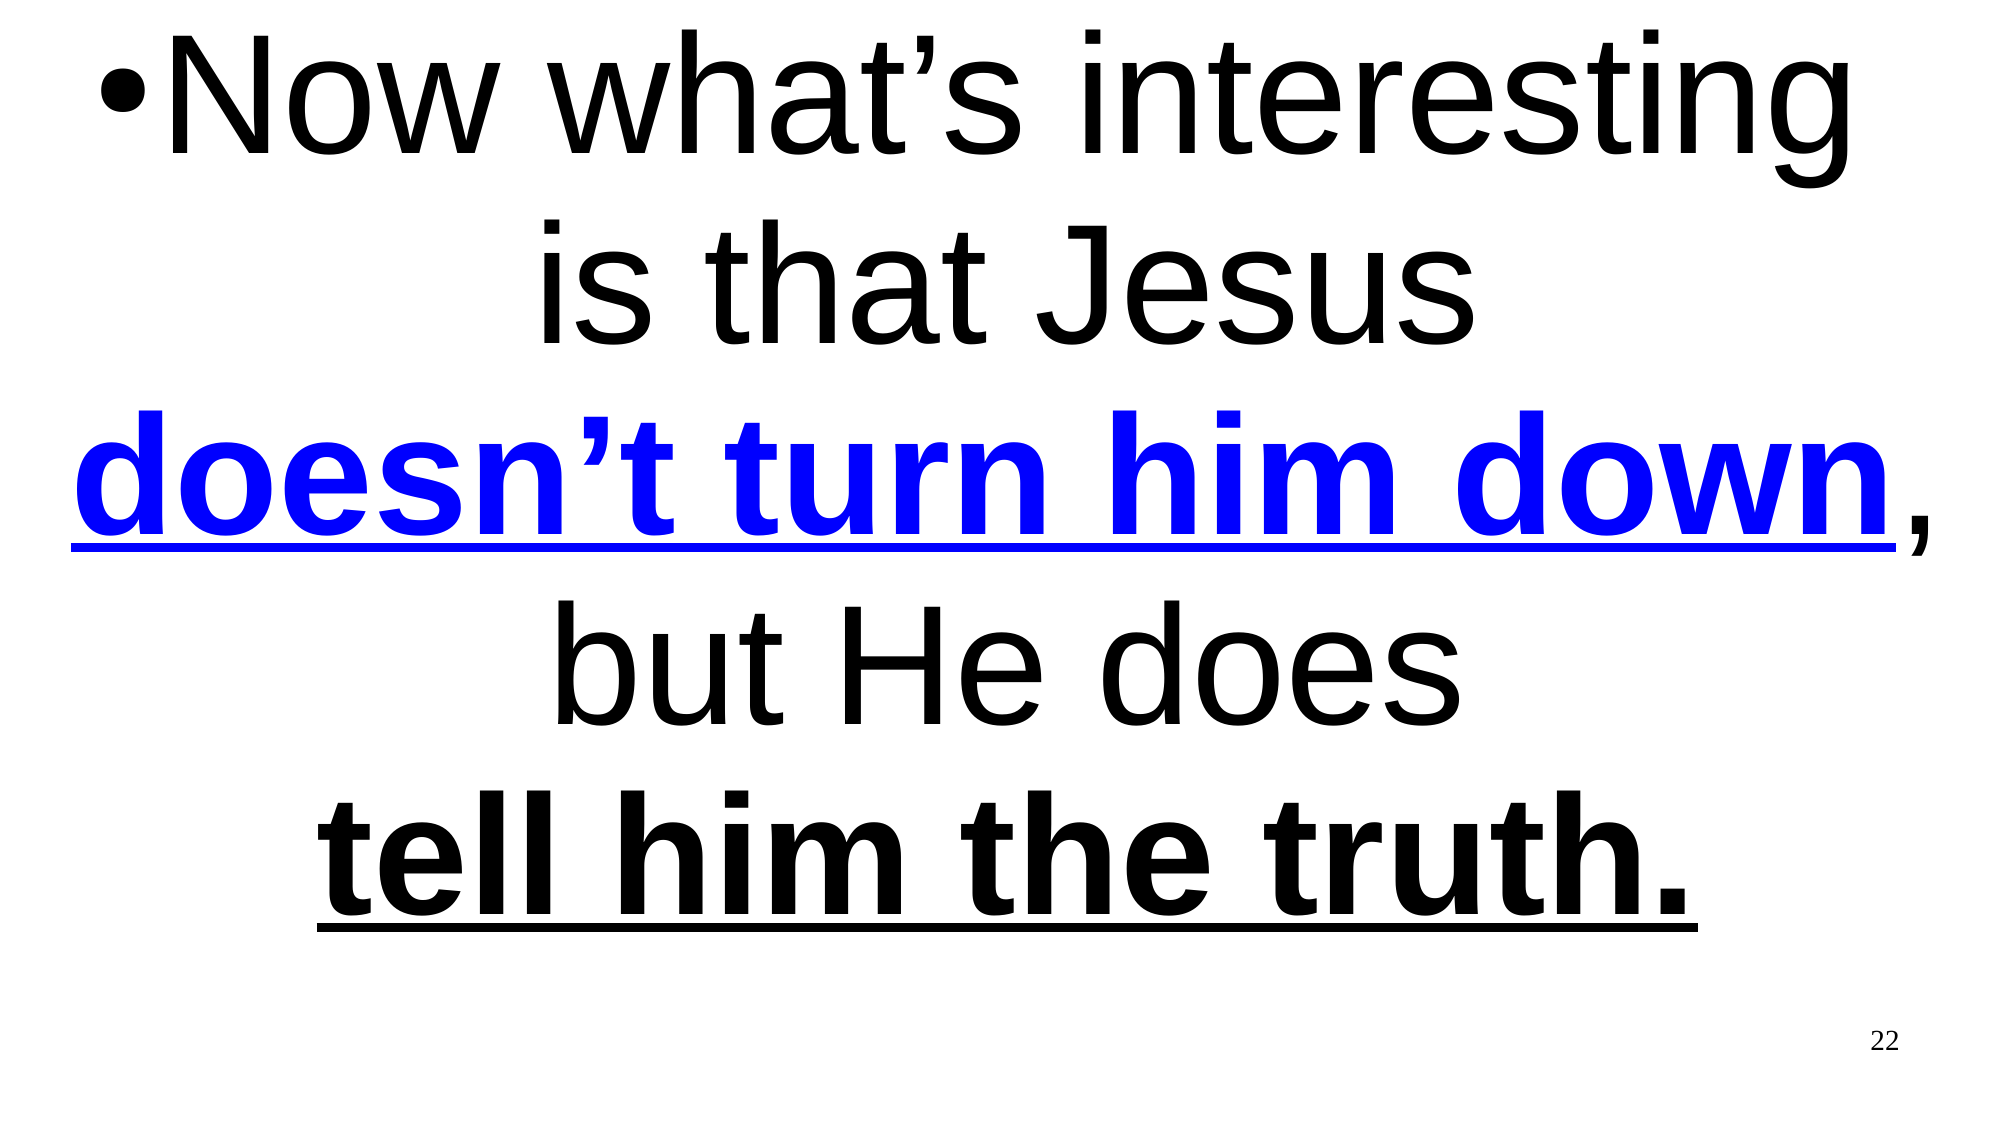

# Now what’s interesting is that Jesus doesn’t turn him down, but He does tell him the truth.
22